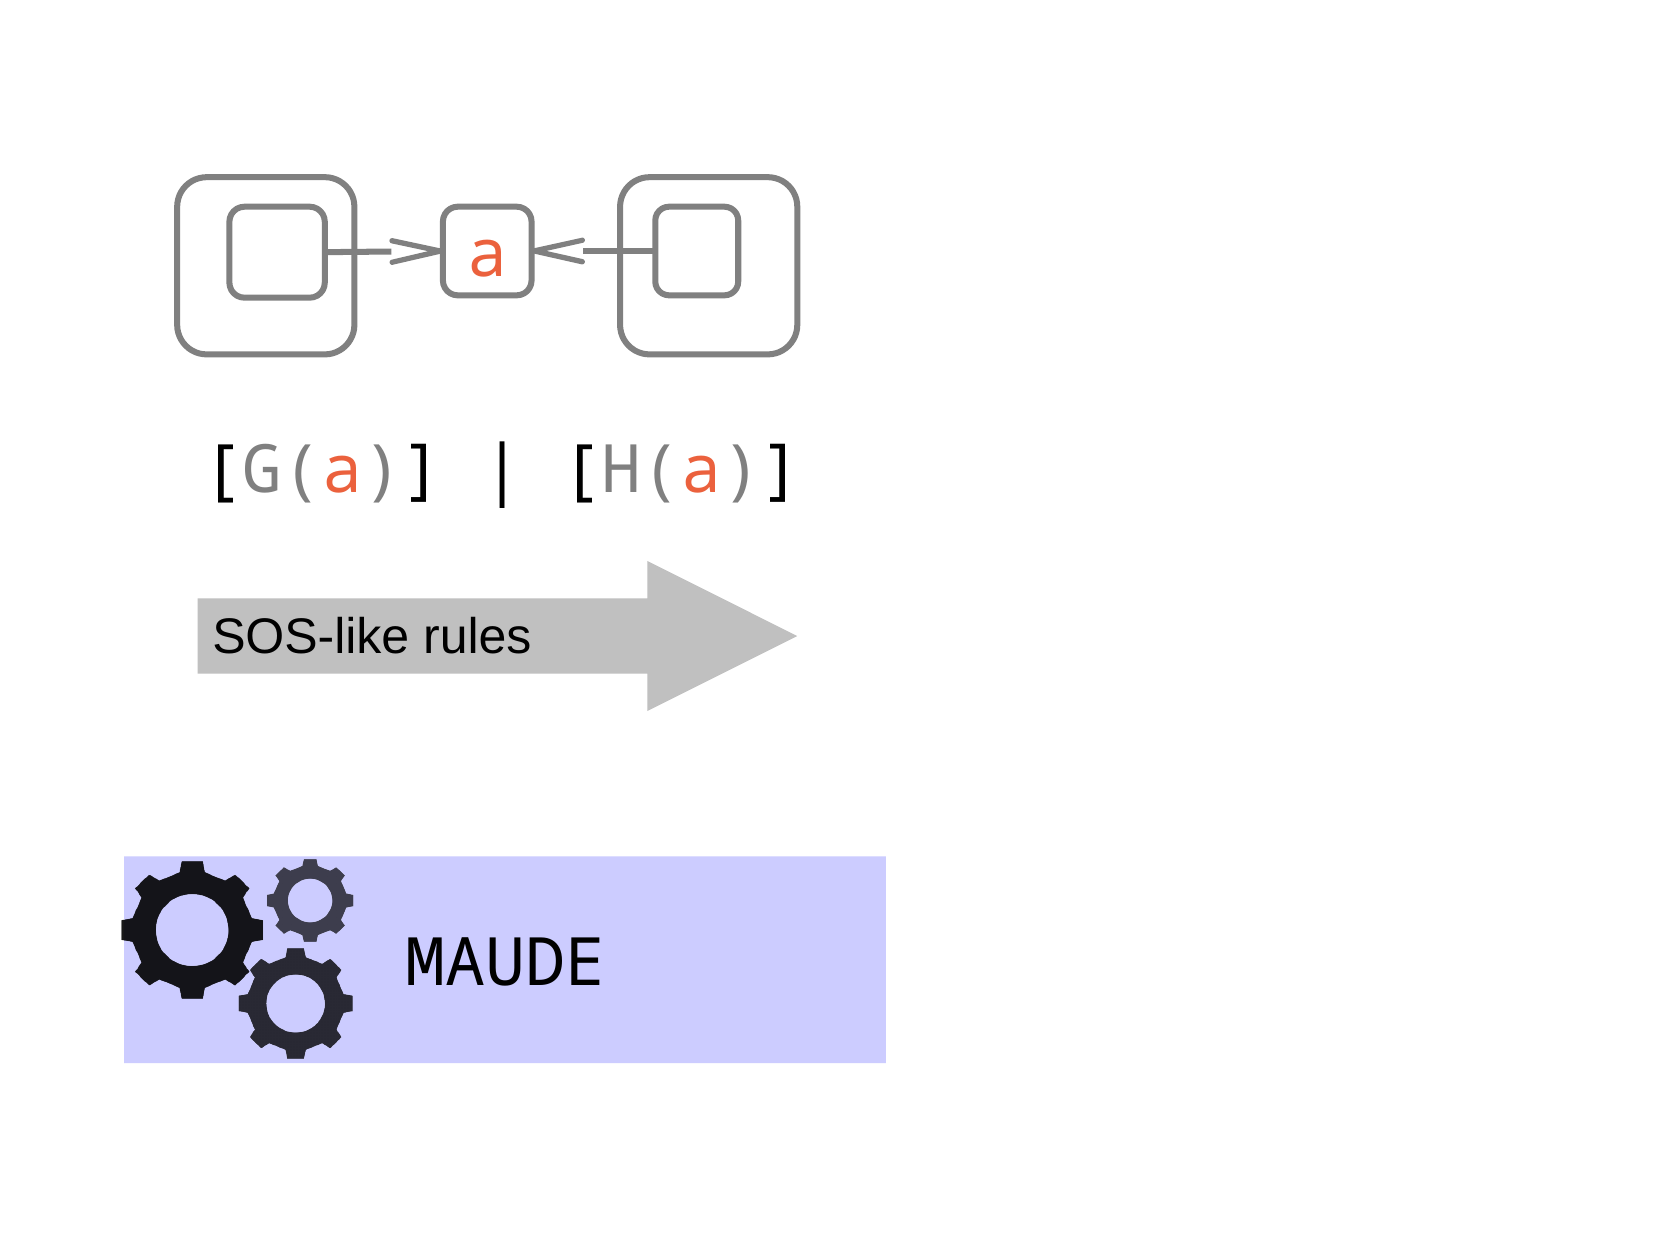

a
[G(a)] | [H(a)]
SOS-like rules
MAUDE